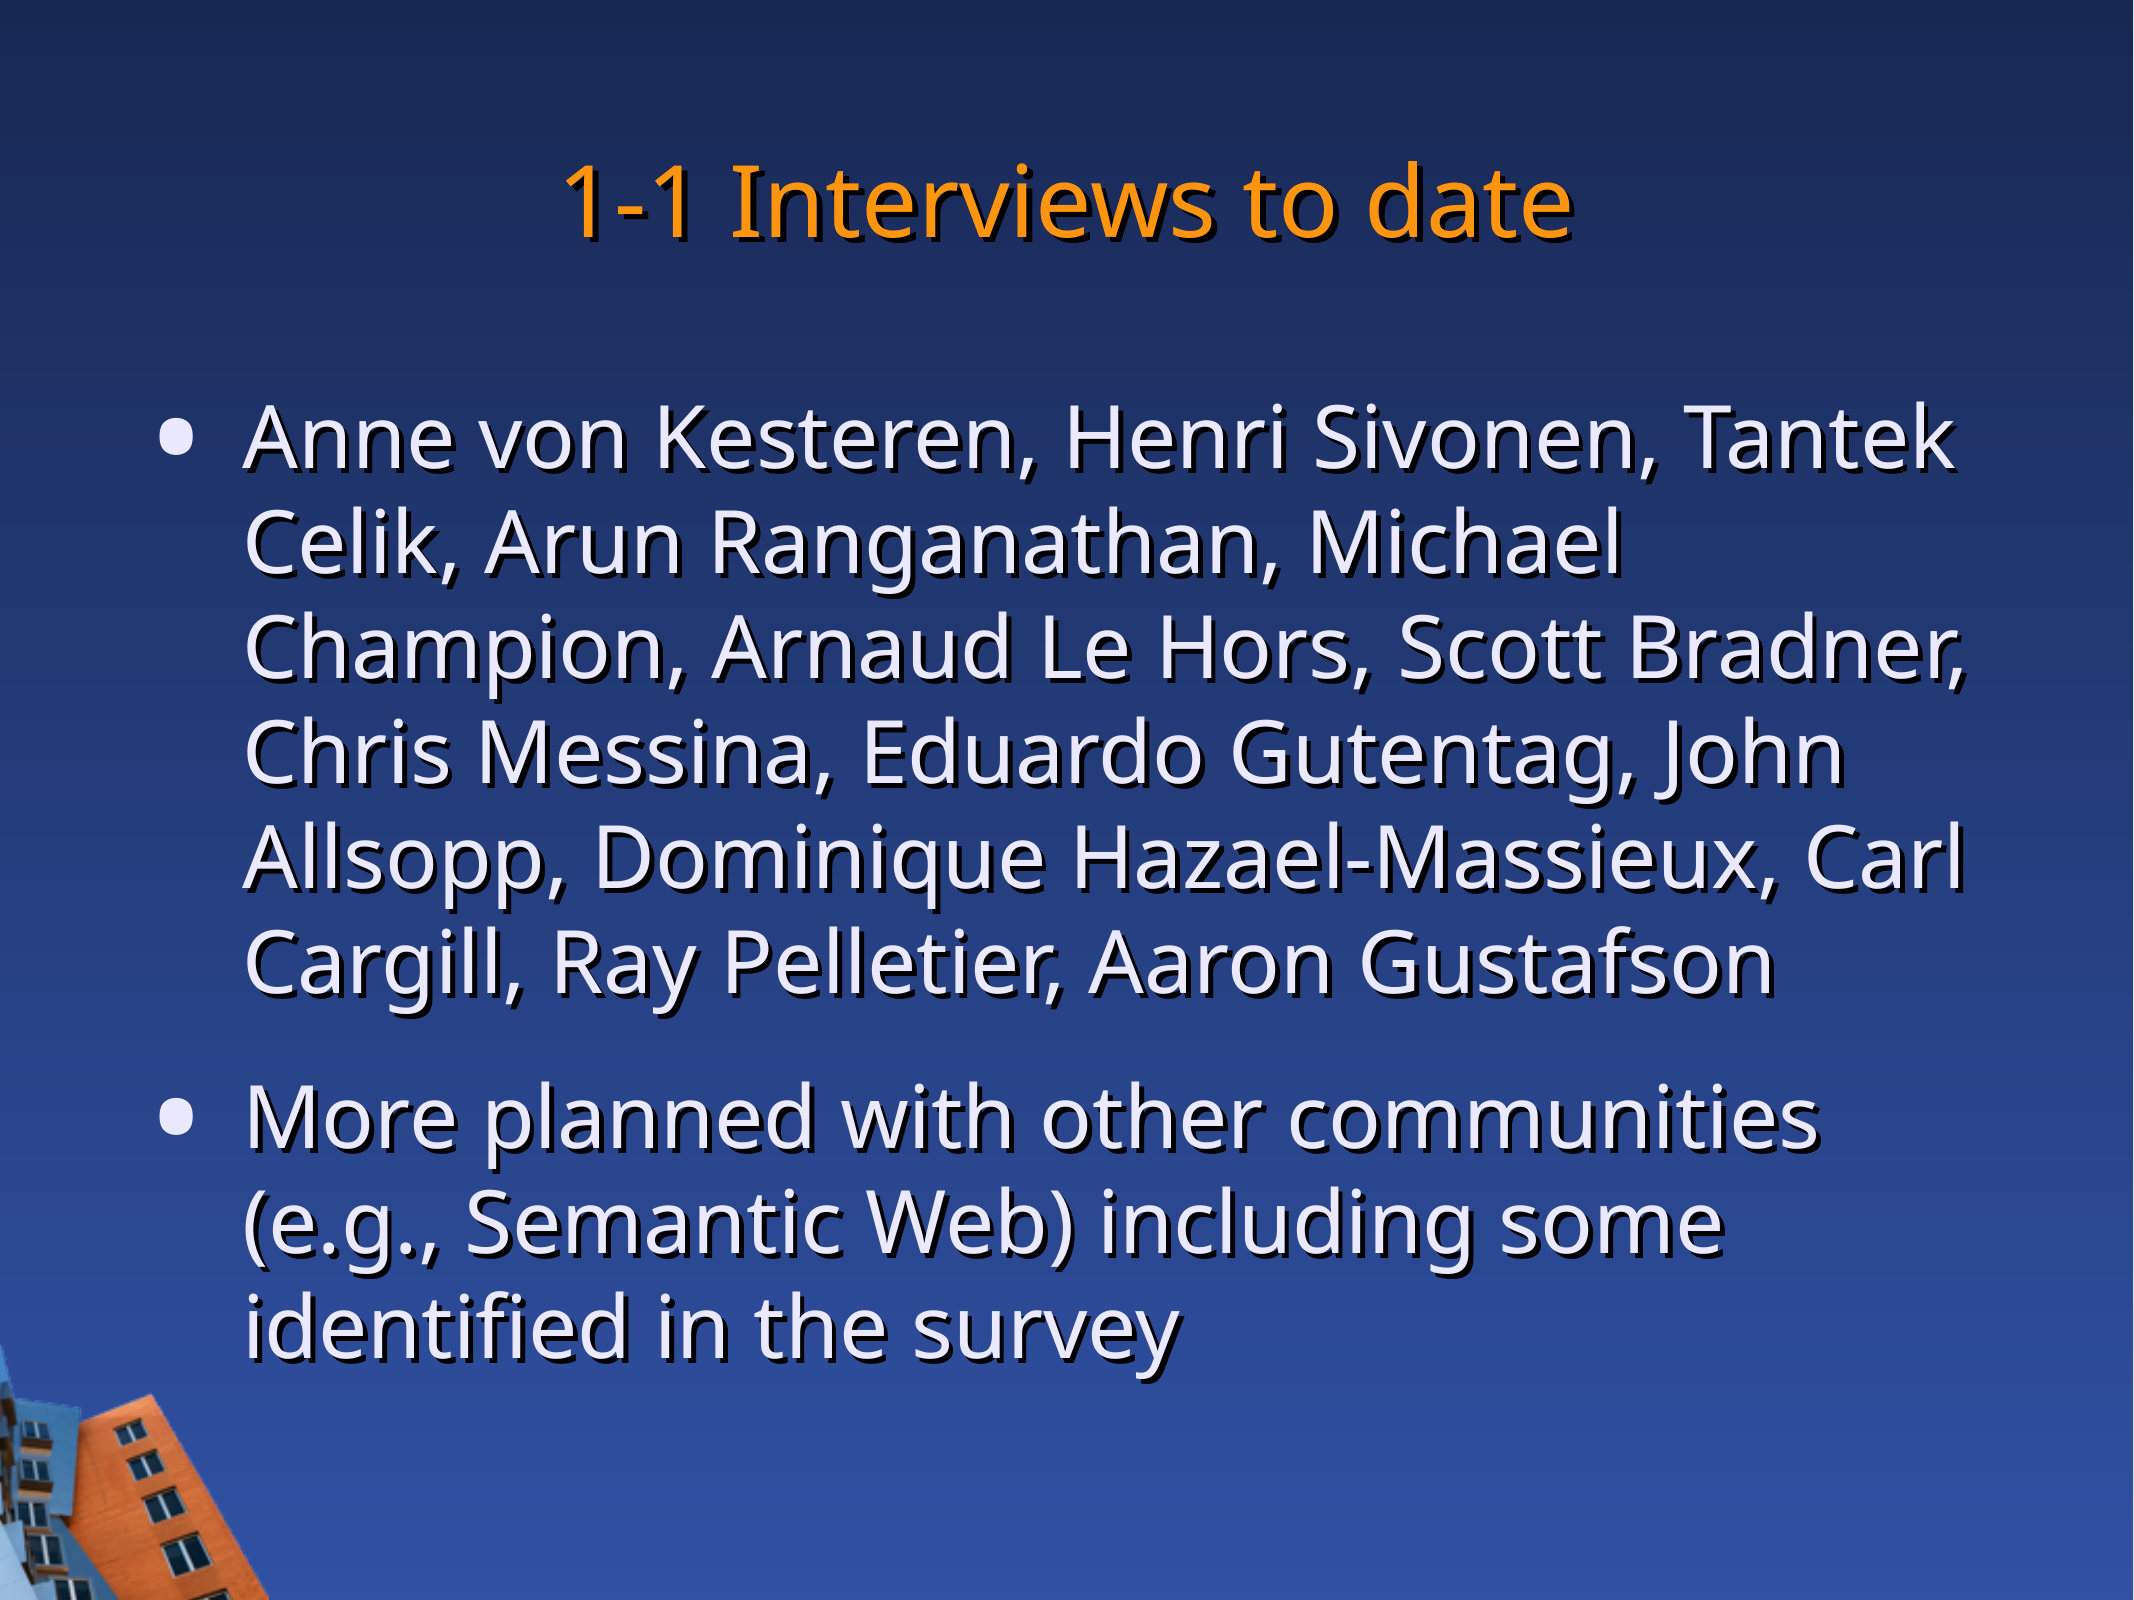

# 1-1 Interviews to date
Anne von Kesteren, Henri Sivonen, Tantek Celik, Arun Ranganathan, Michael Champion, Arnaud Le Hors, Scott Bradner, Chris Messina, Eduardo Gutentag, John Allsopp, Dominique Hazael-Massieux, Carl Cargill, Ray Pelletier, Aaron Gustafson
More planned with other communities (e.g., Semantic Web) including some identified in the survey